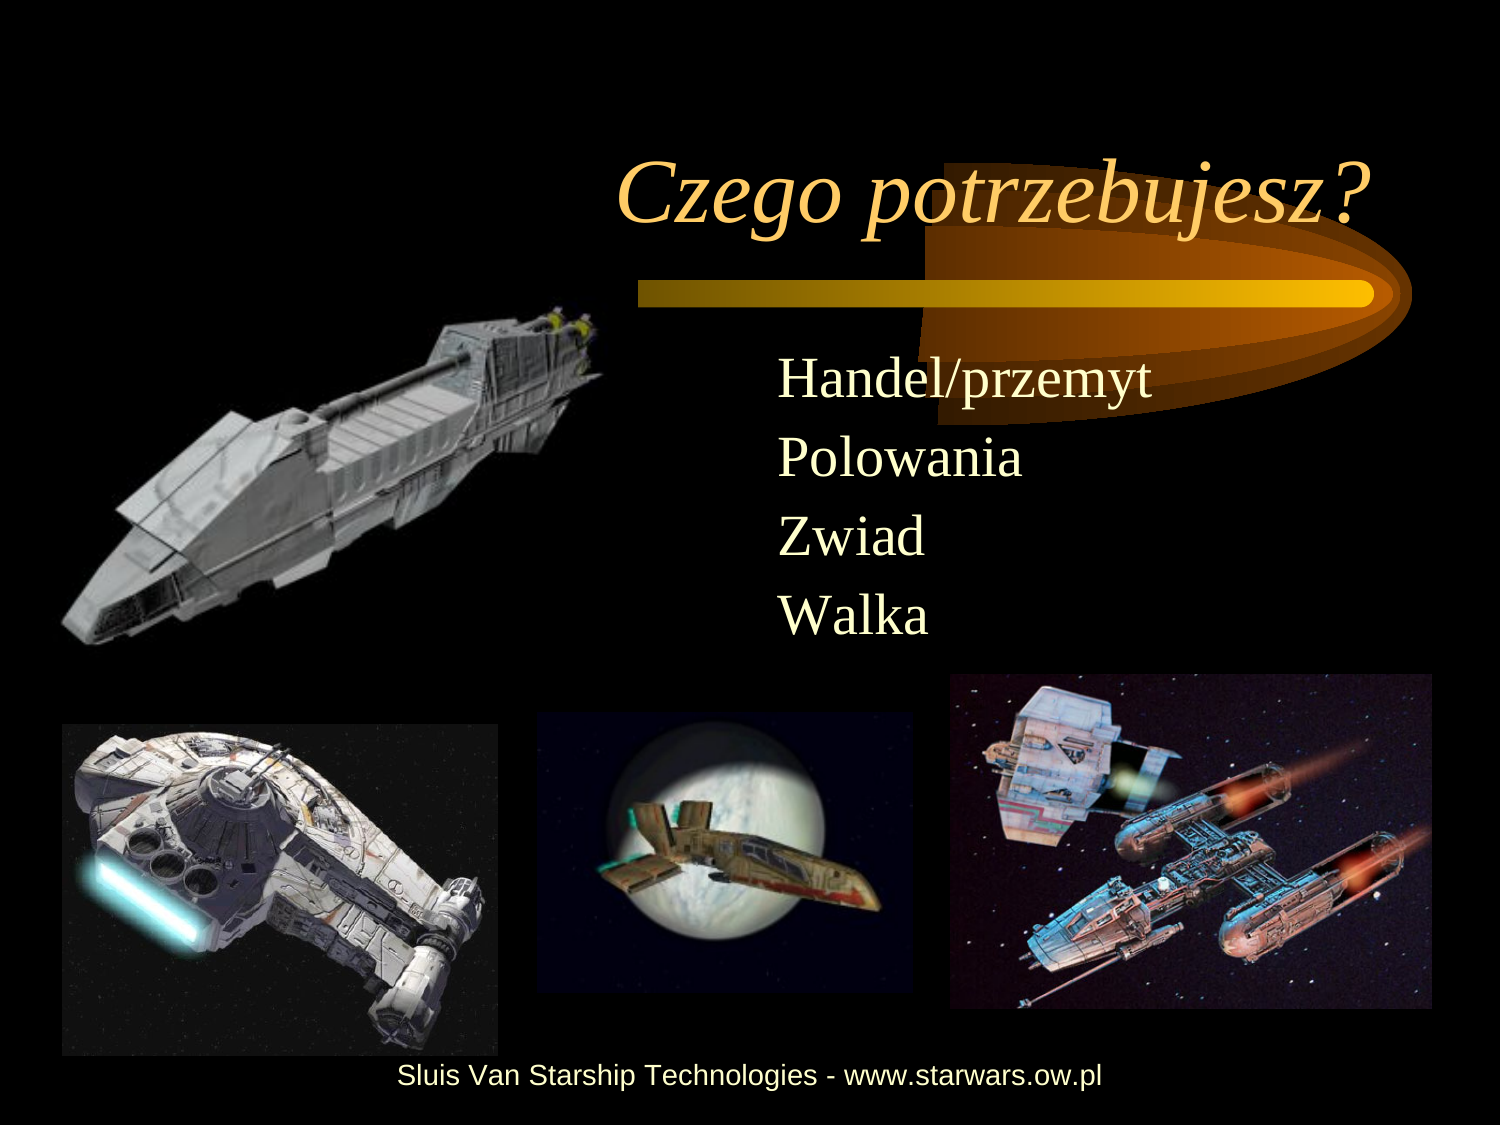

# Czego potrzebujesz?
Handel/przemyt
Polowania
Zwiad
Walka
Sluis Van Starship Technologies - www.starwars.ow.pl